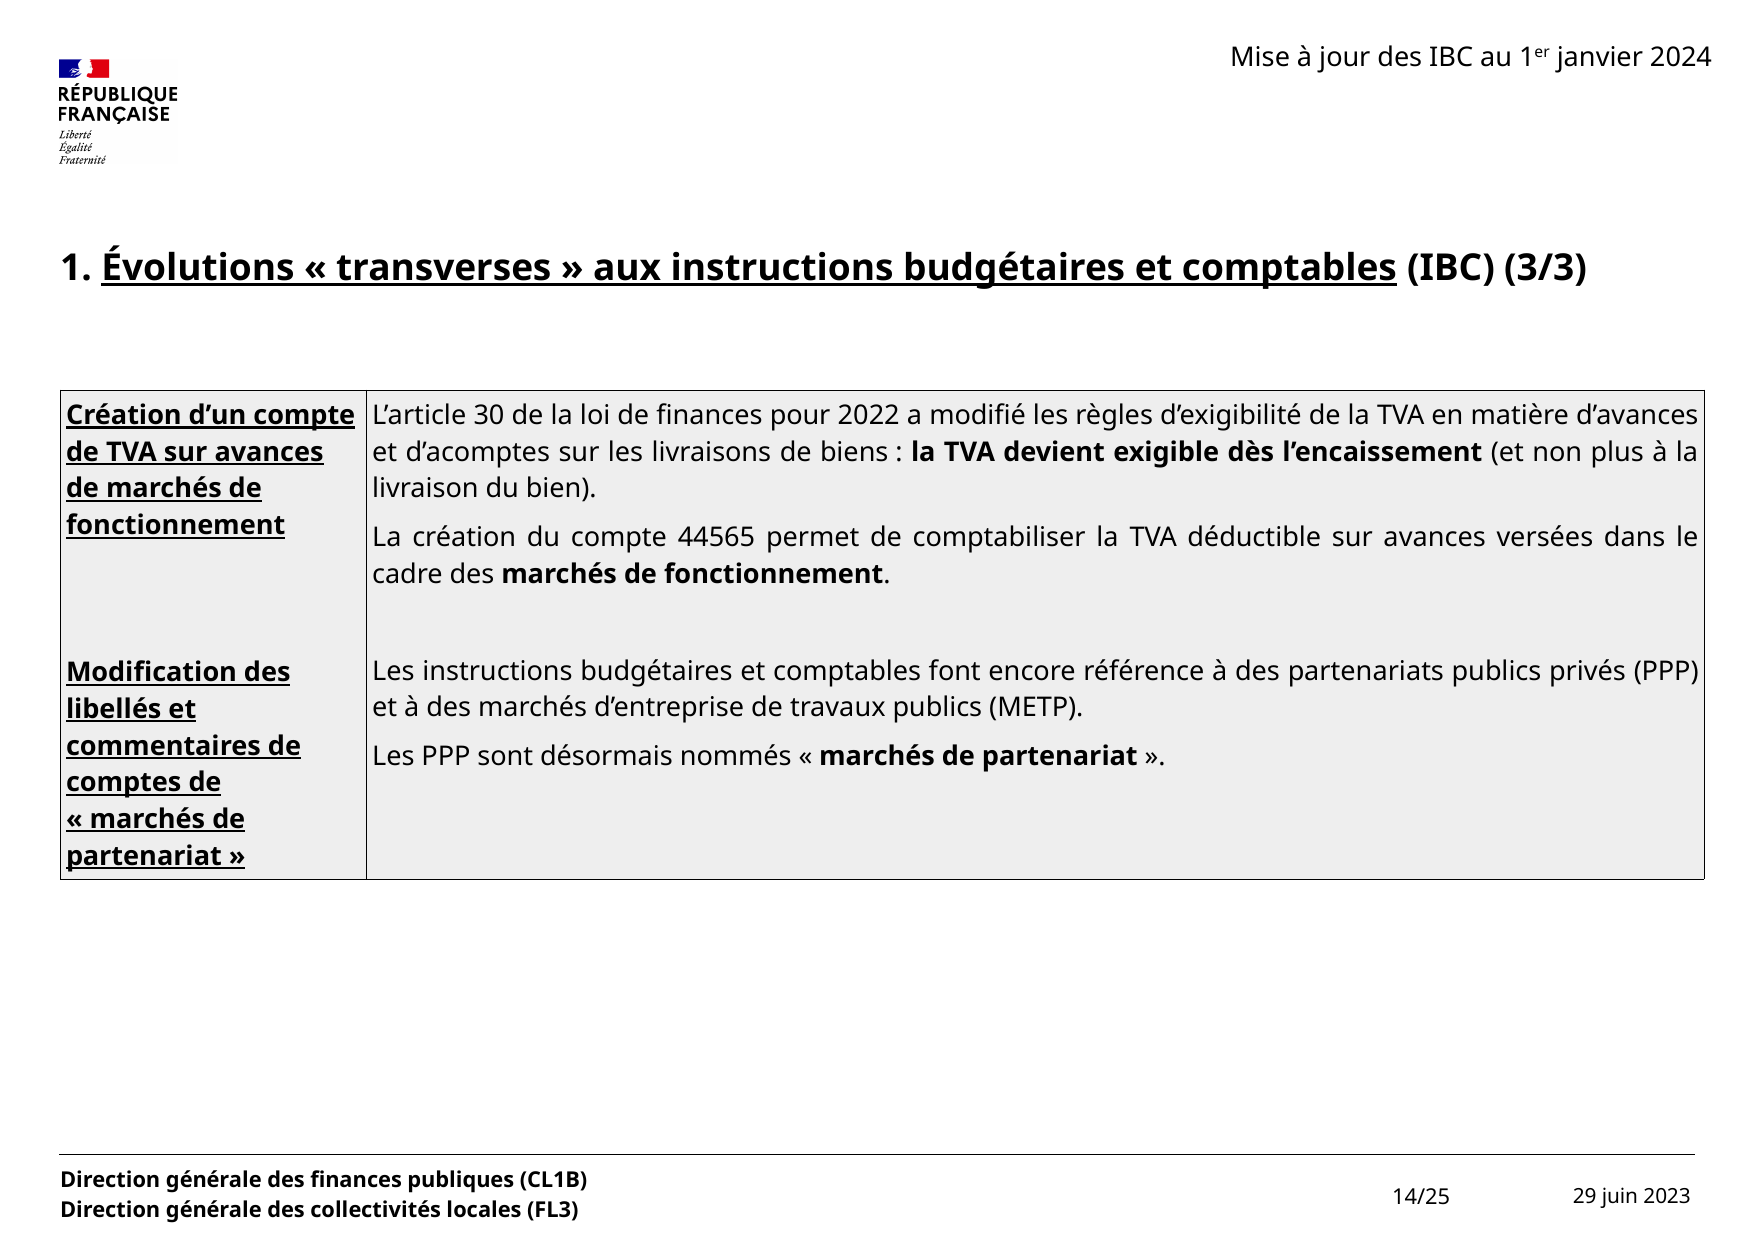

Mise à jour des IBC au 1er janvier 2024
# 1. Évolutions « transverses » aux instructions budgétaires et comptables (IBC) (3/3)
| Création d’un compte de TVA sur avances de marchés de fonctionnement Modification des libellés et commentaires de comptes de « marchés de partenariat » | L’article 30 de la loi de finances pour 2022 a modifié les règles d’exigibilité de la TVA en matière d’avances et d’acomptes sur les livraisons de biens : la TVA devient exigible dès l’encaissement (et non plus à la livraison du bien). La création du compte 44565 permet de comptabiliser la TVA déductible sur avances versées dans le cadre des marchés de fonctionnement. Les instructions budgétaires et comptables font encore référence à des partenariats publics privés (PPP) et à des marchés d’entreprise de travaux publics (METP). Les PPP sont désormais nommés « marchés de partenariat ». |
| --- | --- |